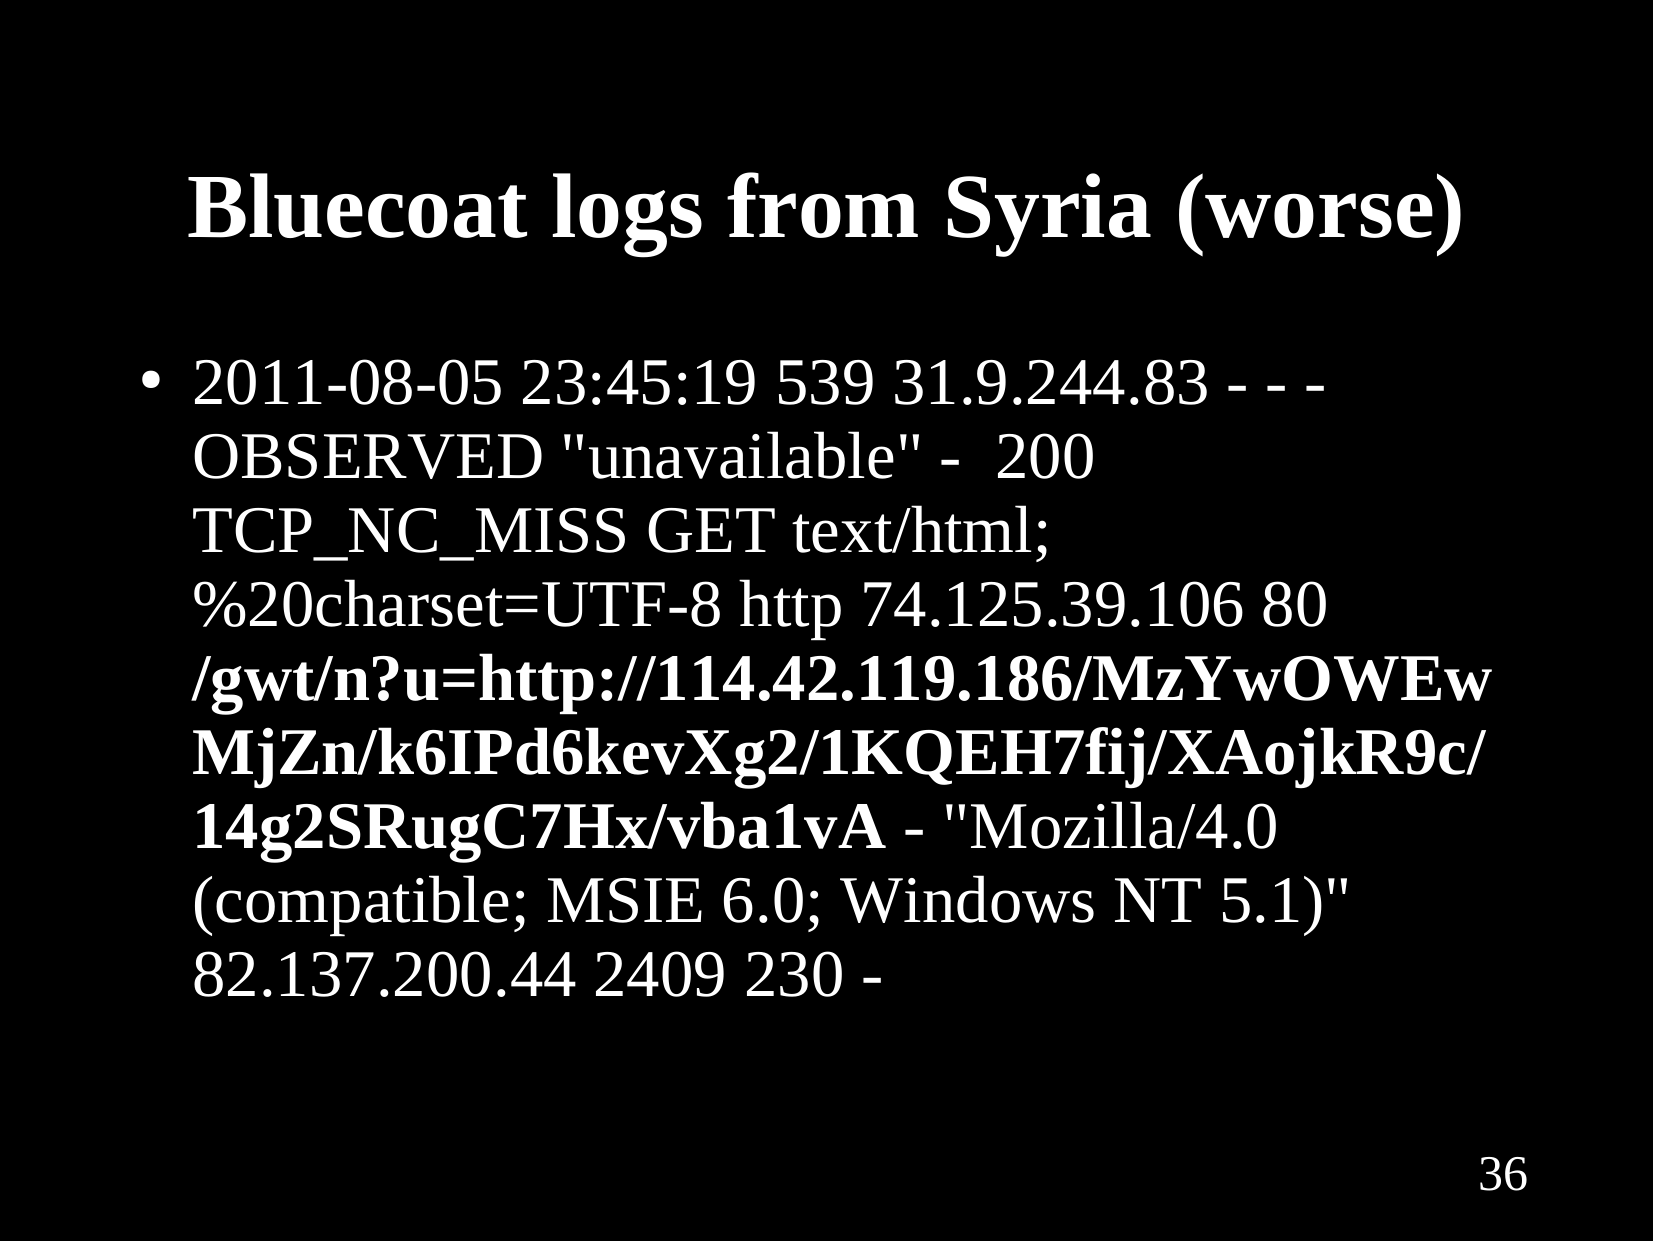

# Bluecoat logs from Syria (worse)
2011-08-05 23:45:19 539 31.9.244.83 - - - OBSERVED "unavailable" - 200 TCP_NC_MISS GET text/html;%20charset=UTF-8 http 74.125.39.106 80 /gwt/n?u=http://114.42.119.186/MzYwOWEwMjZn/k6IPd6kevXg2/1KQEH7fij/XAojkR9c/14g2SRugC7Hx/vba1vA - "Mozilla/4.0 (compatible; MSIE 6.0; Windows NT 5.1)" 82.137.200.44 2409 230 -